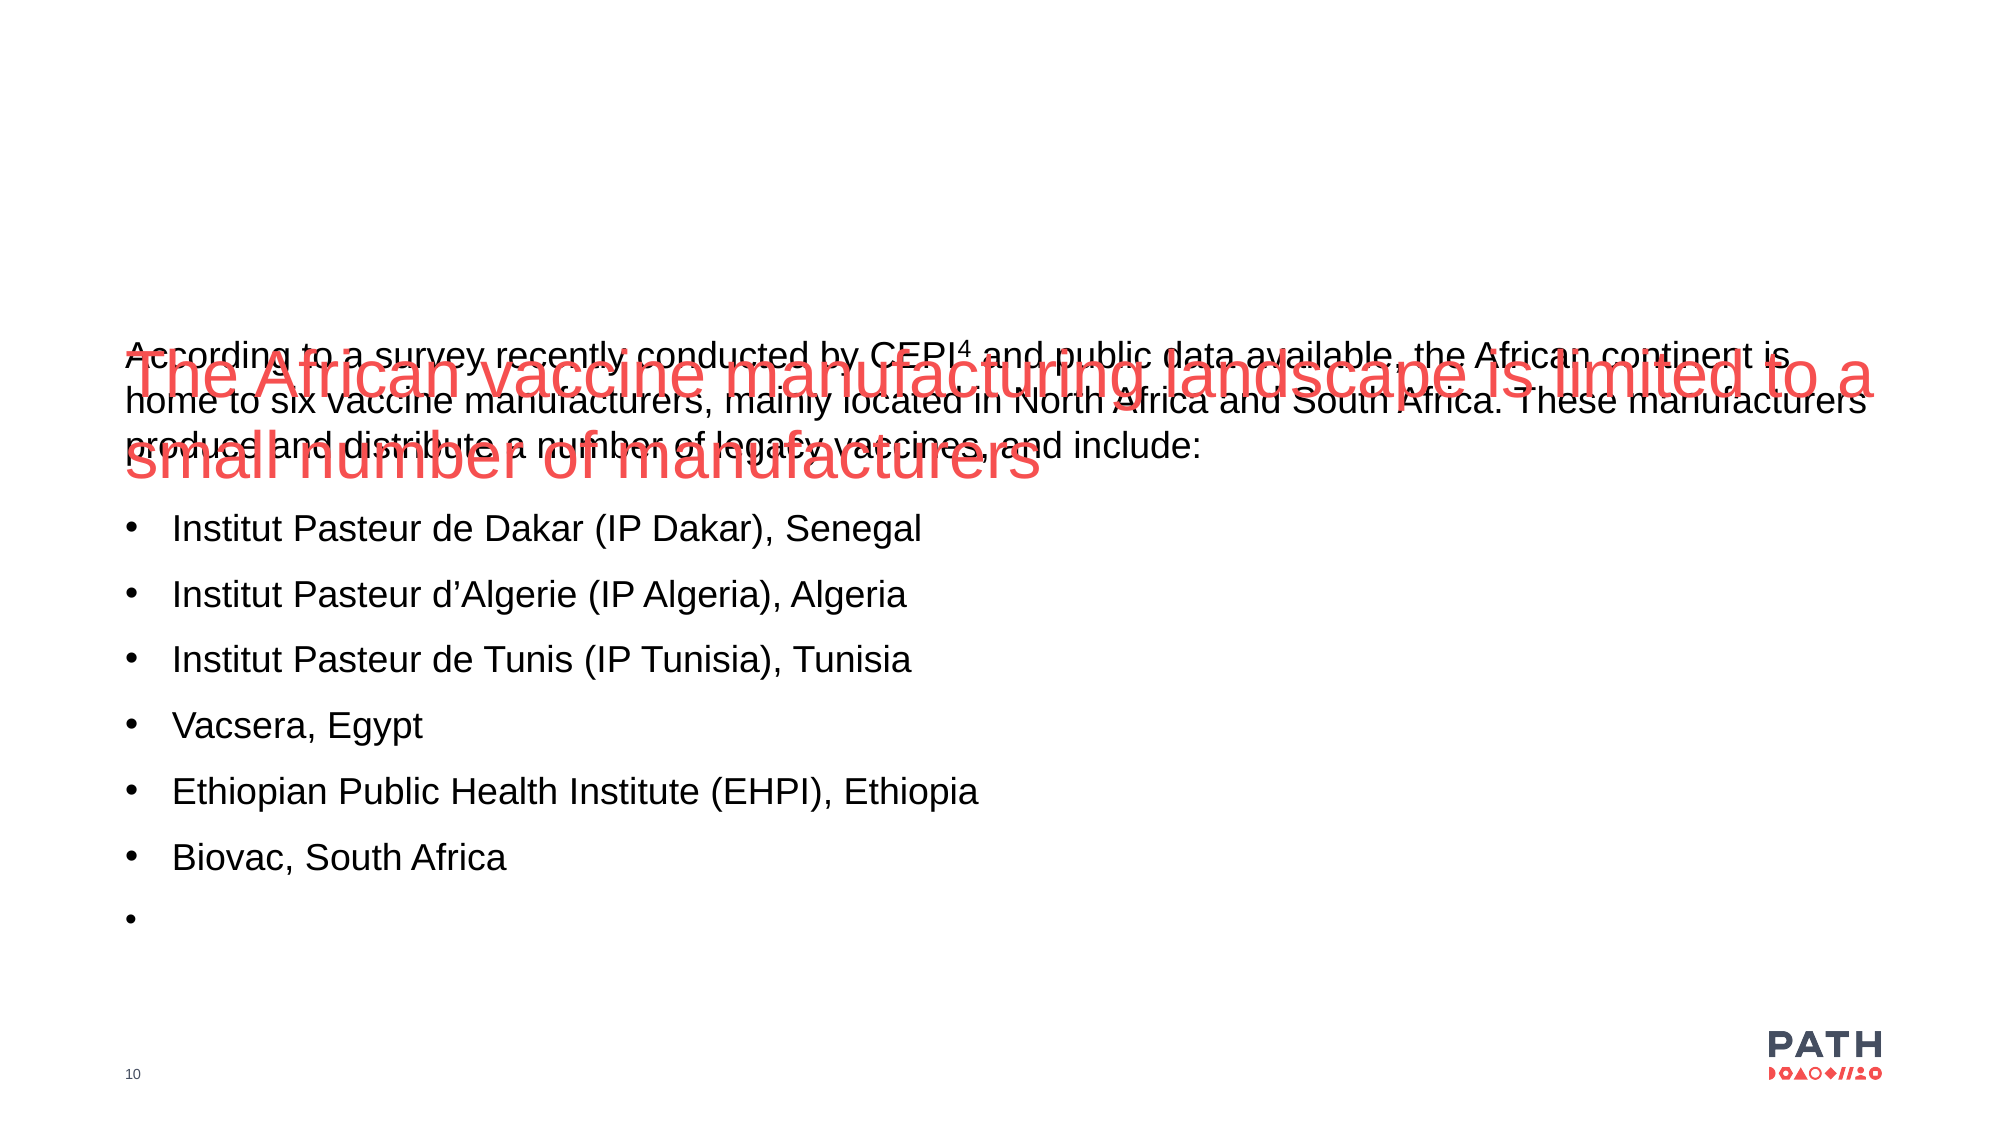

# According to a survey recently conducted by CEPI4 and public data available, the African continent is home to six vaccine manufacturers, mainly located in North Africa and South Africa. These manufacturers produce and distribute a number of legacy vaccines, and include:
Institut Pasteur de Dakar (IP Dakar), Senegal
Institut Pasteur d’Algerie (IP Algeria), Algeria
Institut Pasteur de Tunis (IP Tunisia), Tunisia
Vacsera, Egypt
Ethiopian Public Health Institute (EHPI), Ethiopia
Biovac, South Africa
The African vaccine manufacturing landscape is limited to a small number of manufacturers